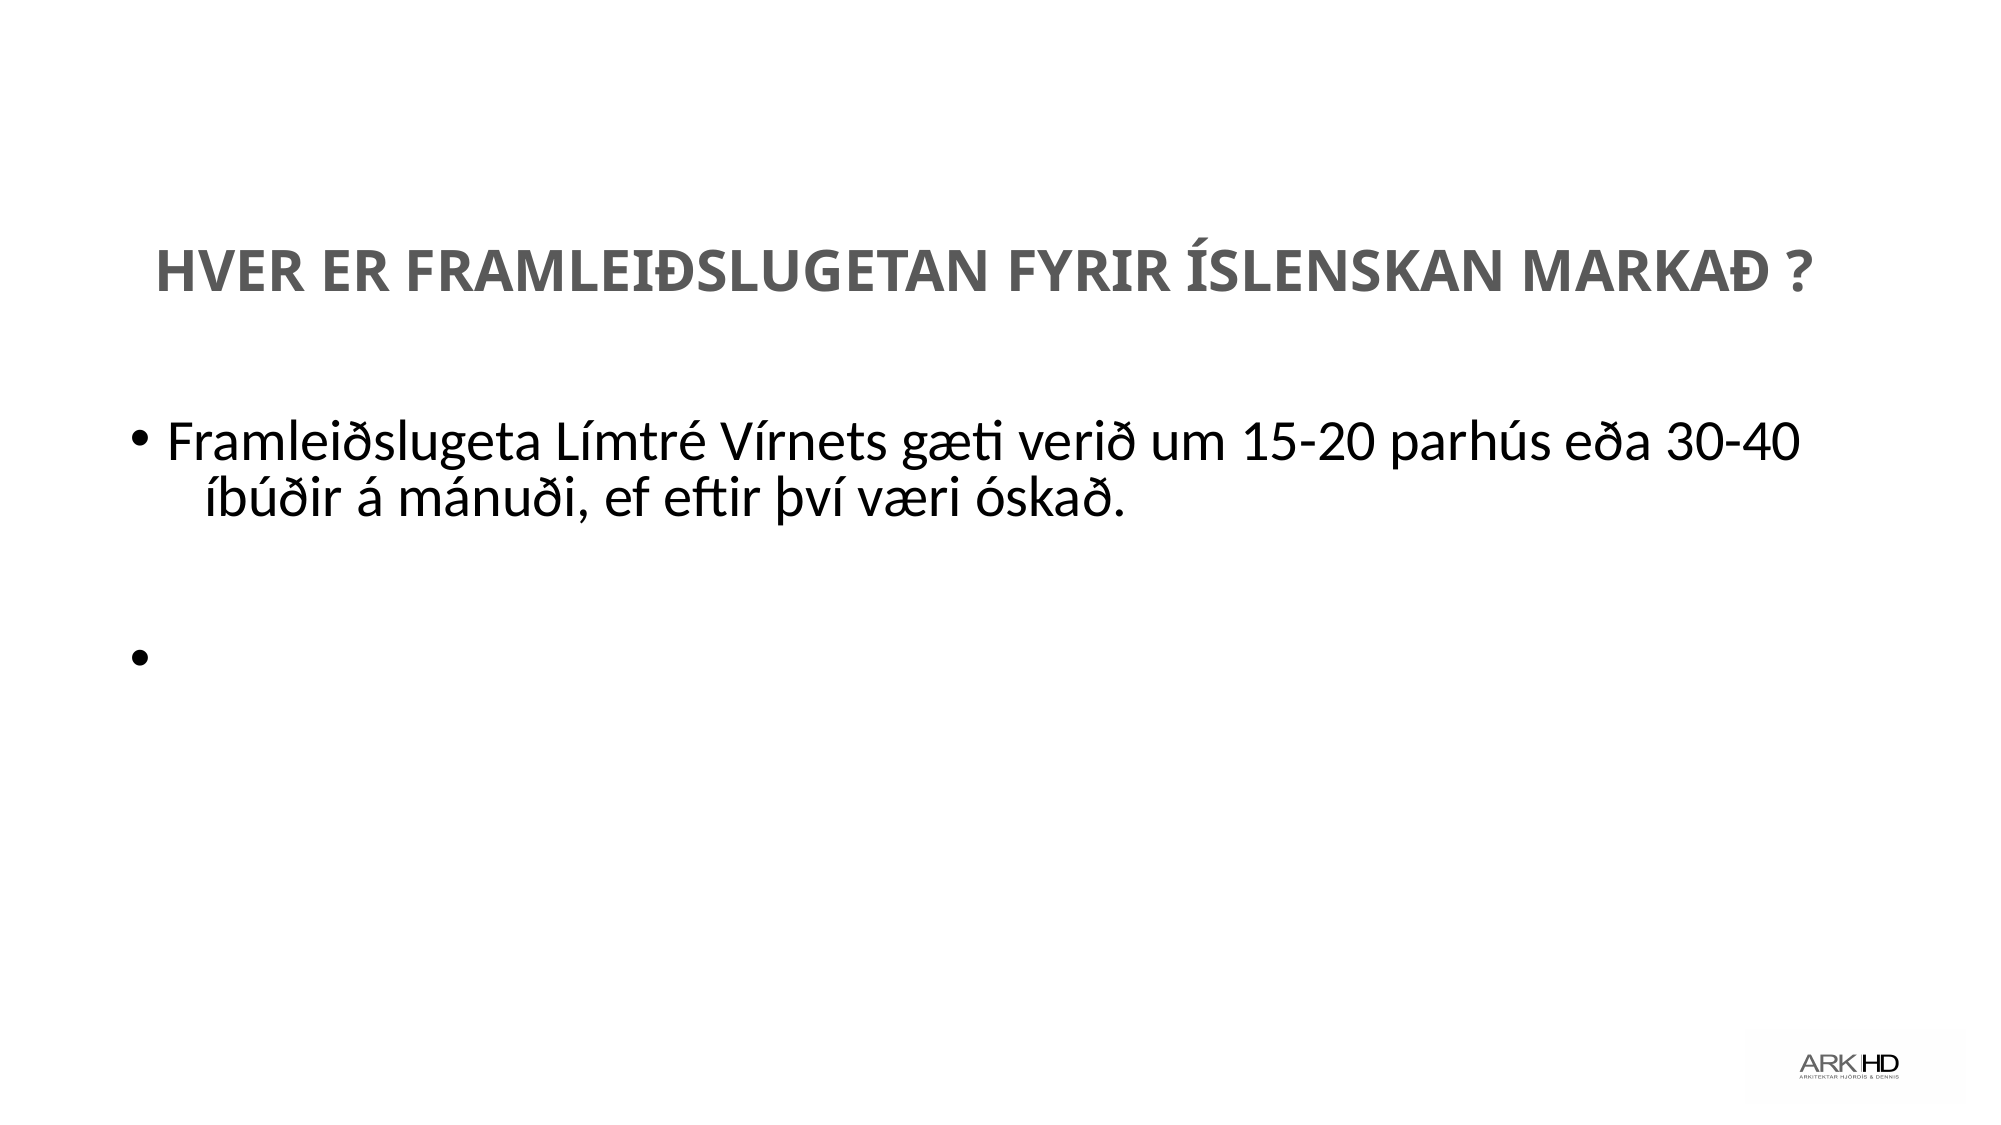

# HVER ER FRAMLEIÐSLUGETAN FYRIR ÍSLENSKAN MARKAÐ ?
Framleiðslugeta Límtré Vírnets gæti verið um 15-20 parhús eða 30-40 íbúðir á mánuði, ef eftir því væri óskað.